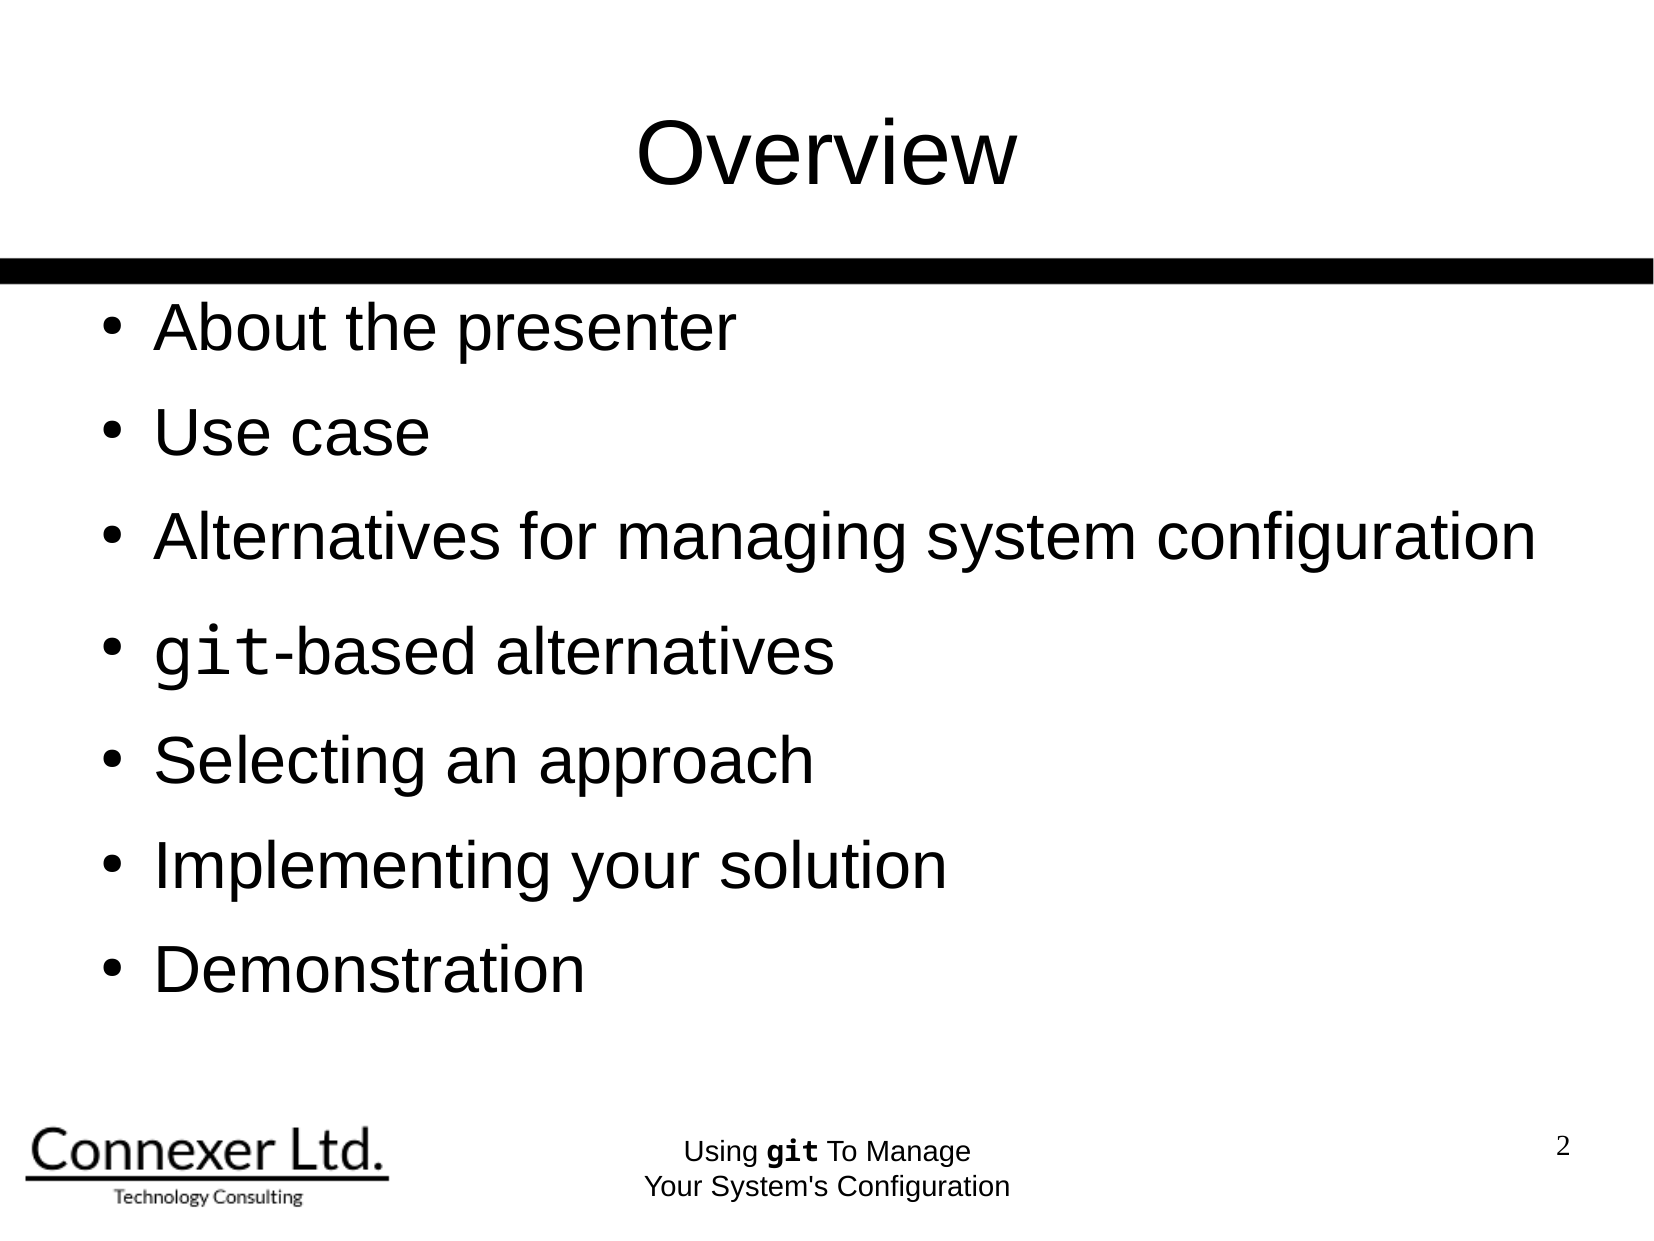

# Overview
About the presenter
Use case
Alternatives for managing system configuration
git-based alternatives
Selecting an approach
Implementing your solution
Demonstration
2